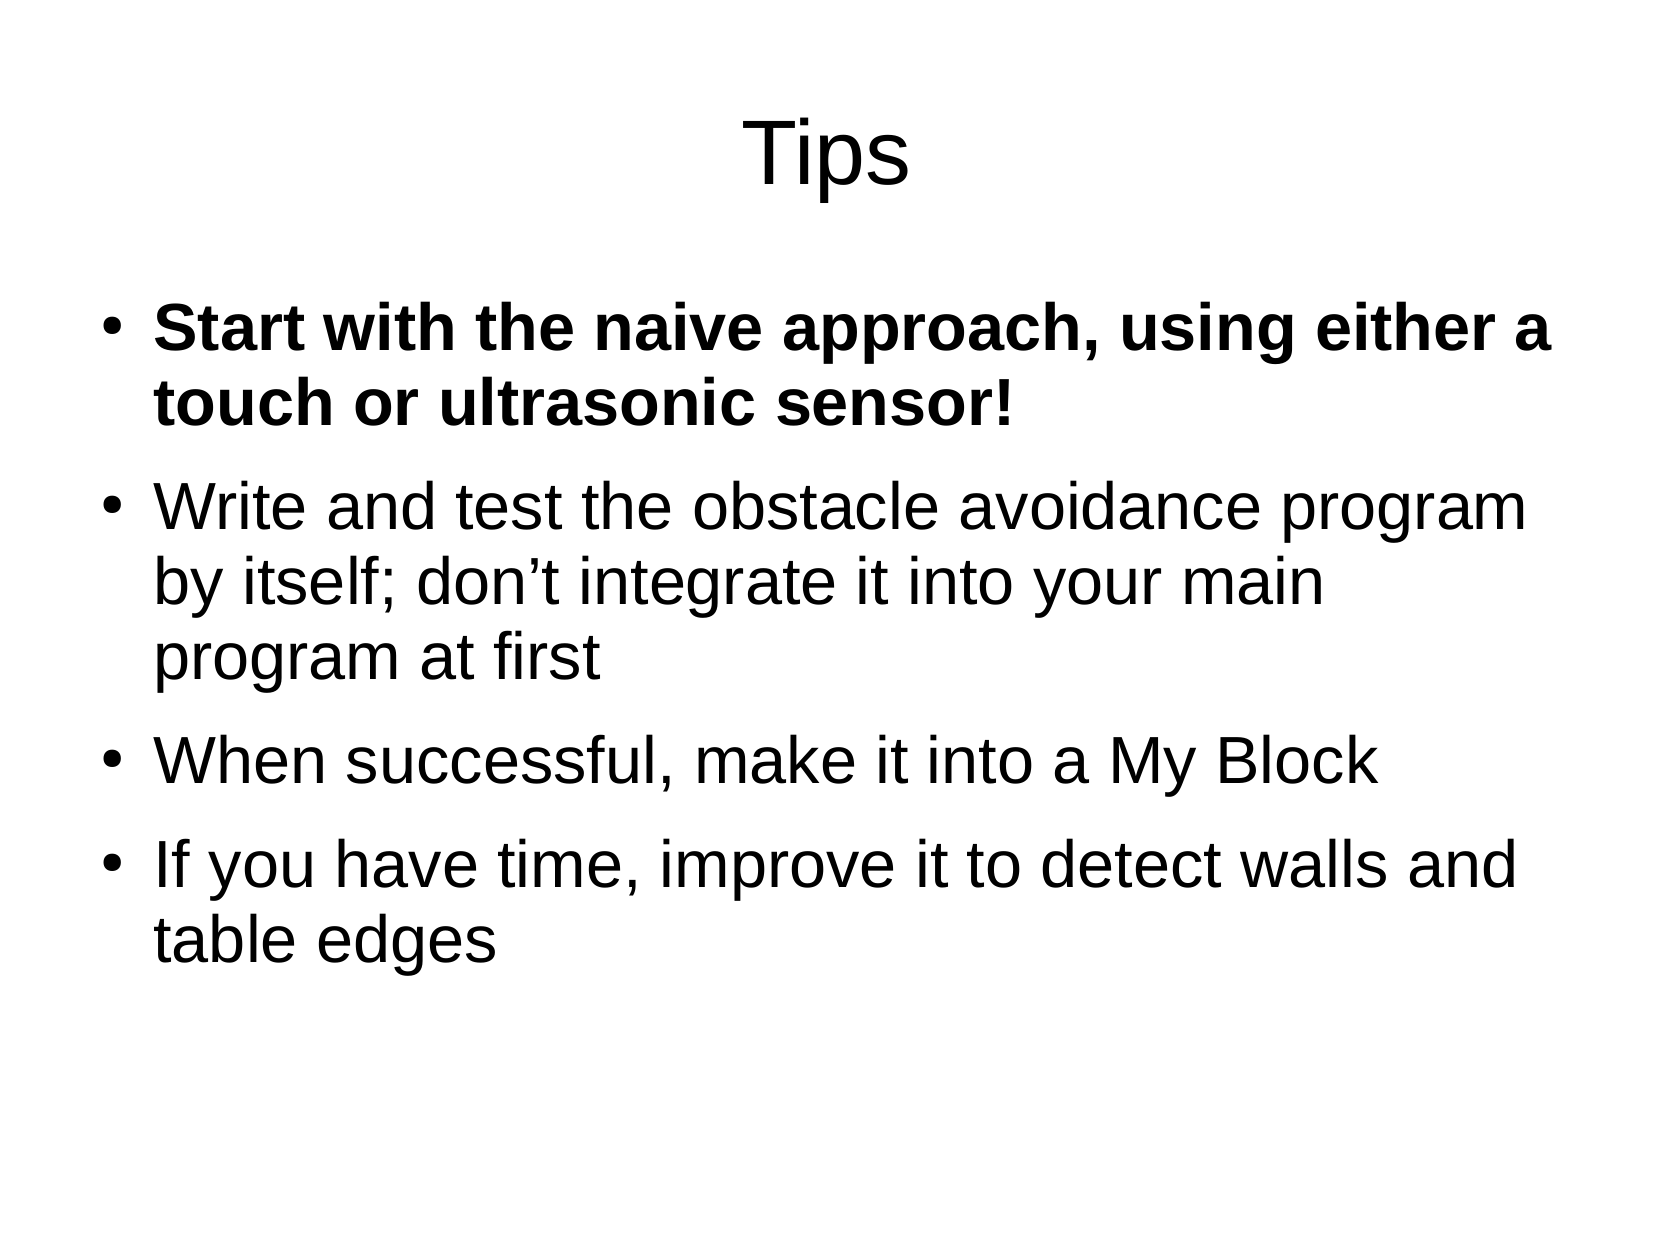

# Tips
Start with the naive approach, using either a touch or ultrasonic sensor!
Write and test the obstacle avoidance program by itself; don’t integrate it into your main program at first
When successful, make it into a My Block
If you have time, improve it to detect walls and table edges